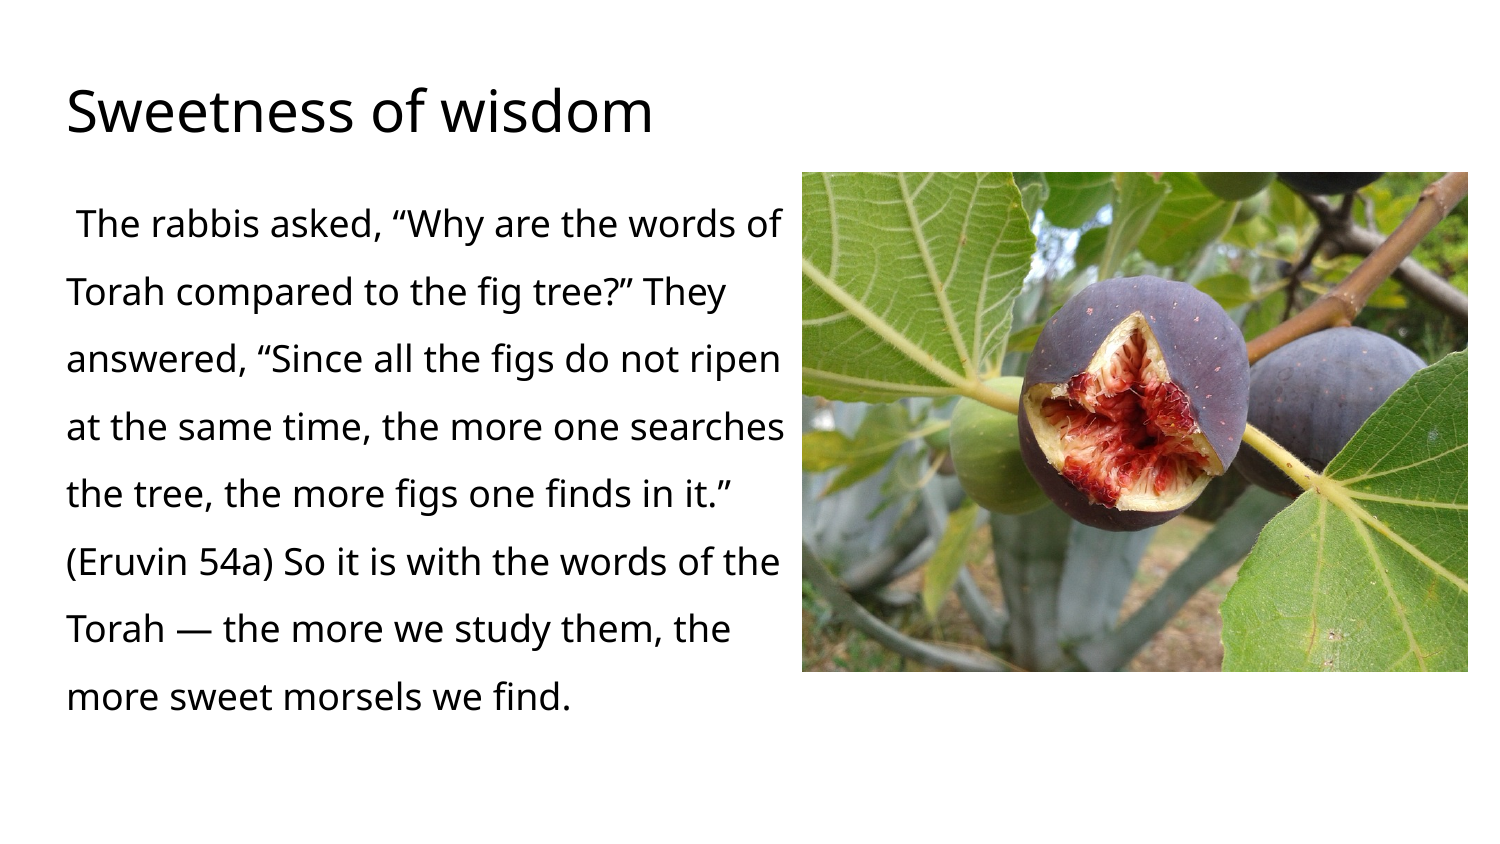

Sweetness of wisdom
 The rabbis asked, “Why are the words of Torah compared to the fig tree?” They answered, “Since all the figs do not ripen at the same time, the more one searches the tree, the more figs one finds in it.” (Eruvin 54a) So it is with the words of the Torah — the more we study them, the more sweet morsels we find.
#